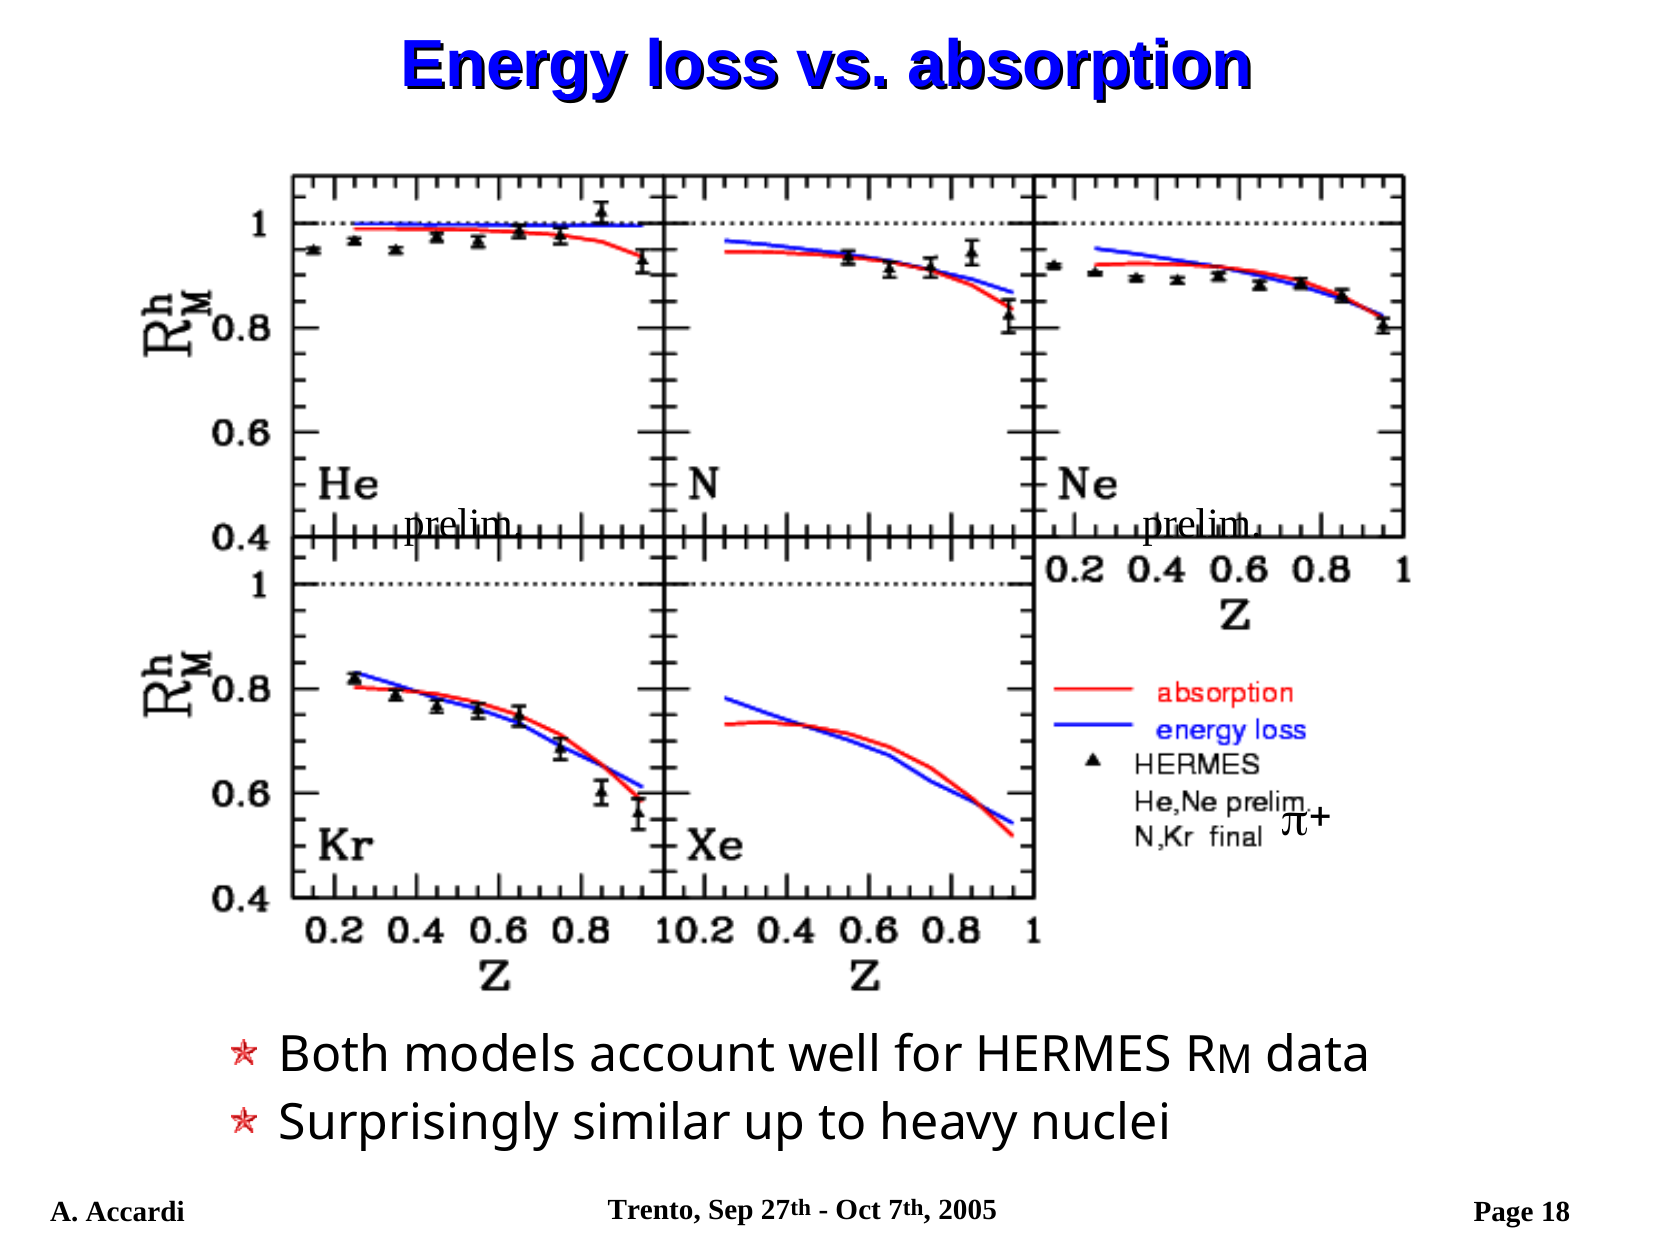

Energy loss vs. absorption
prelim.
prelim.
p+
Both models account well for HERMES RM data
Surprisingly similar up to heavy nuclei
A. Accardi
Trento, Sep 27th - Oct 7th, 2005
Page